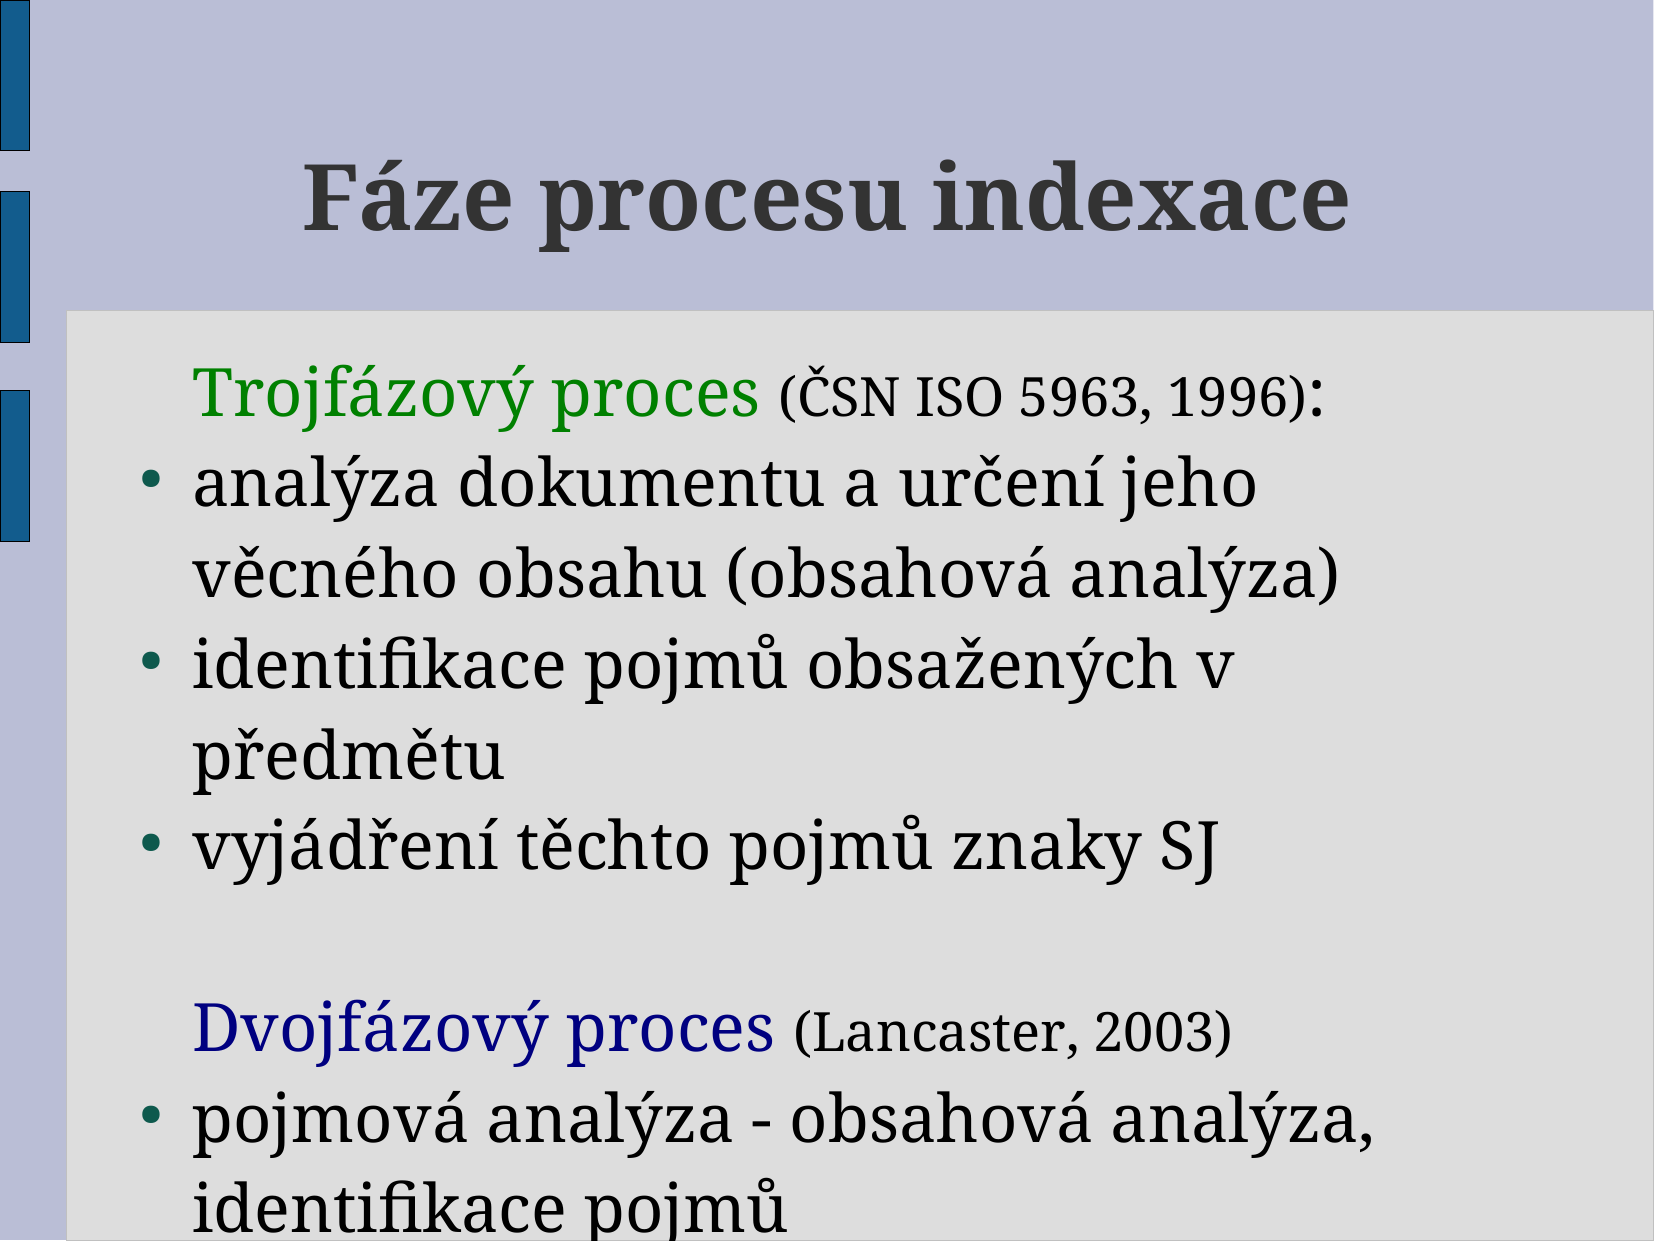

# Fáze procesu indexace
Trojfázový proces (ČSN ISO 5963, 1996):
analýza dokumentu a určení jeho věcného obsahu (obsahová analýza)
identifikace pojmů obsažených v předmětu
vyjádření těchto pojmů znaky SJ
Dvojfázový proces (Lancaster, 2003)
pojmová analýza - obsahová analýza, identifikace pojmů
vyjádření pojmů znaky SJ